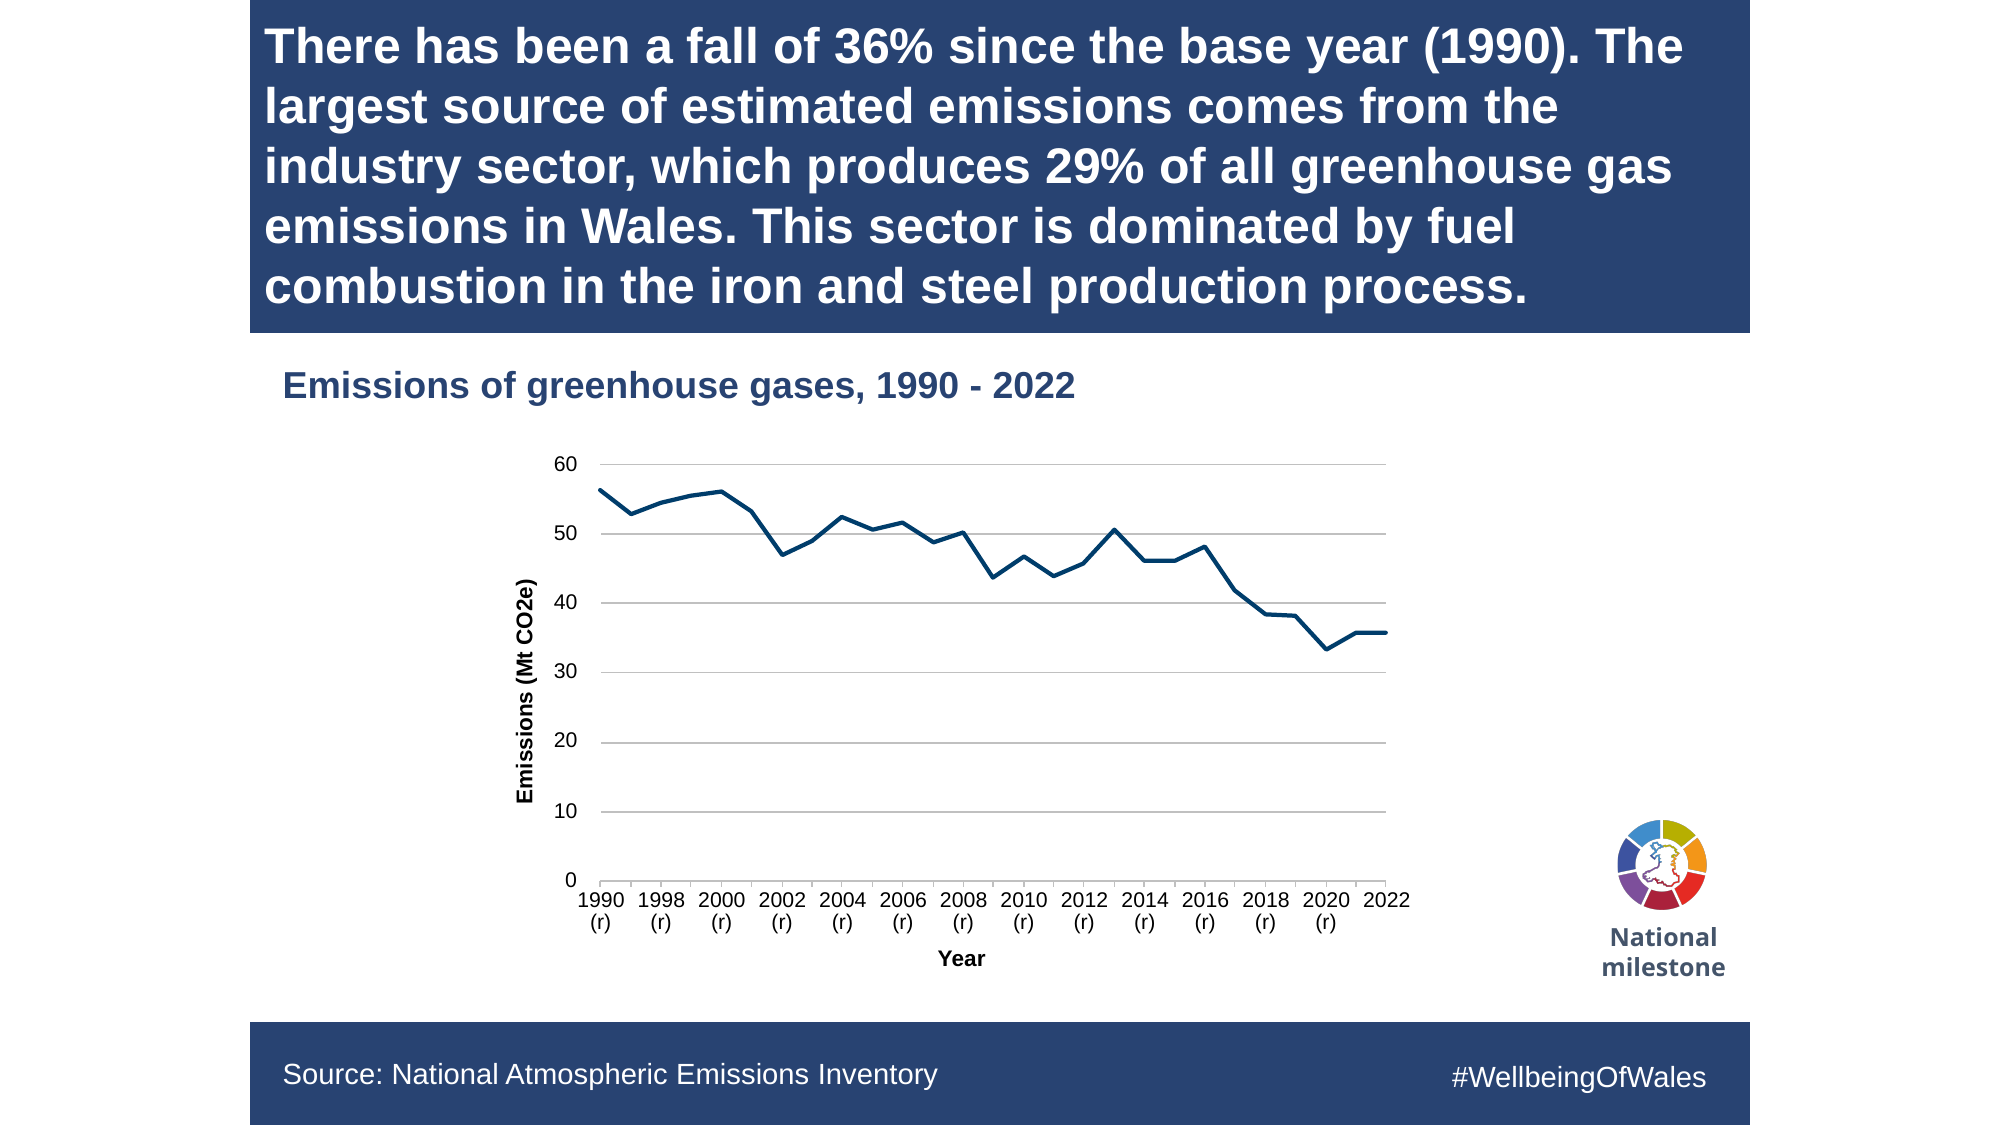

# There has been a fall of 36% since the base year (1990). The largest source of estimated emissions comes from the industry sector, which produces 29% of all greenhouse gas emissions in Wales. This sector is dominated by fuel combustion in the iron and steel production process.
Emissions of greenhouse gases, 1990 - 2022
National milestone
Source: National Atmospheric Emissions Inventory
#WellbeingOfWales